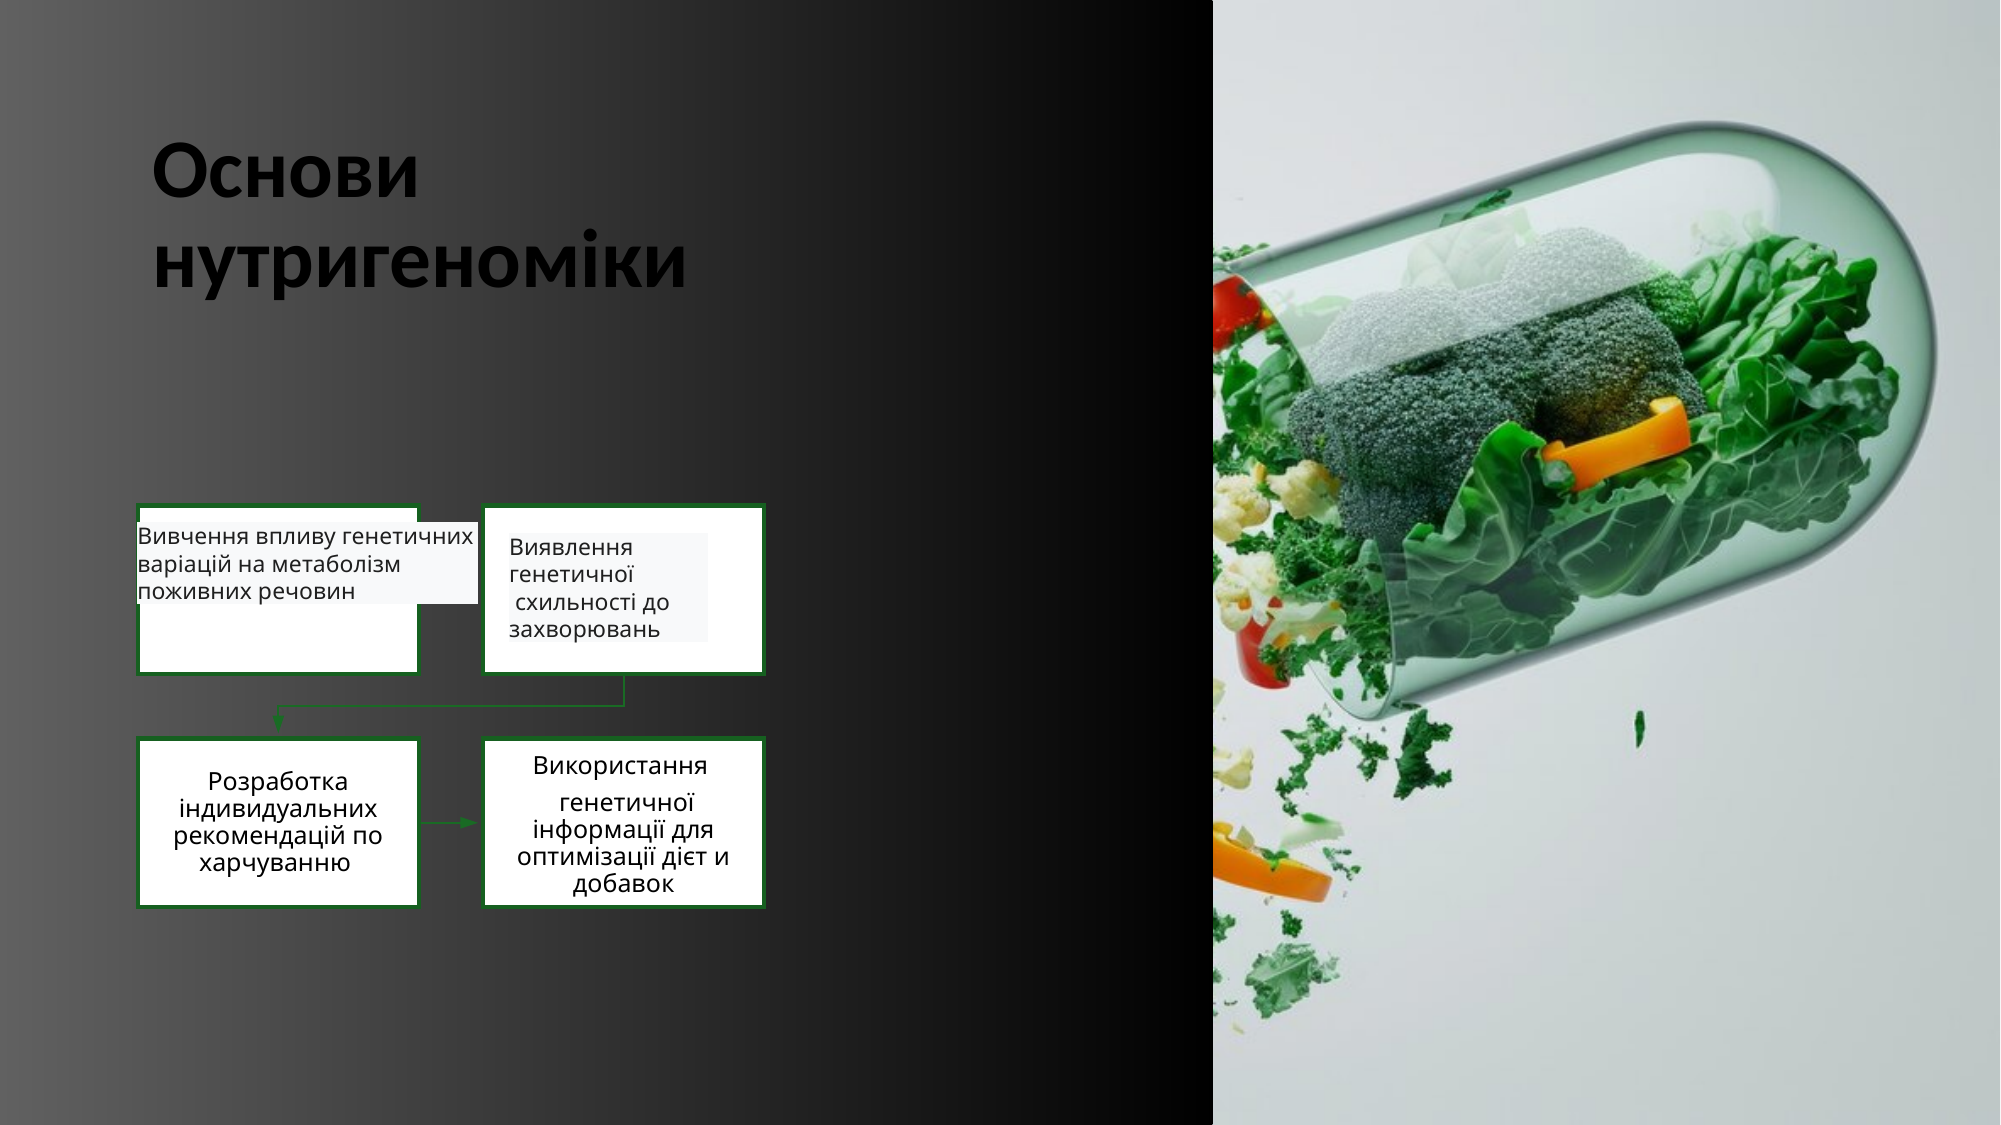

# Основи нутригеноміки
Розработка індивидуальних рекомендацій по харчуванню
Використання
 генетичної інформації для оптимізації дієт и добавок
Вивчення впливу генетичних варіацій на метаболізм поживних речовин
Виявлення генетичної
 схильності до
захворювань